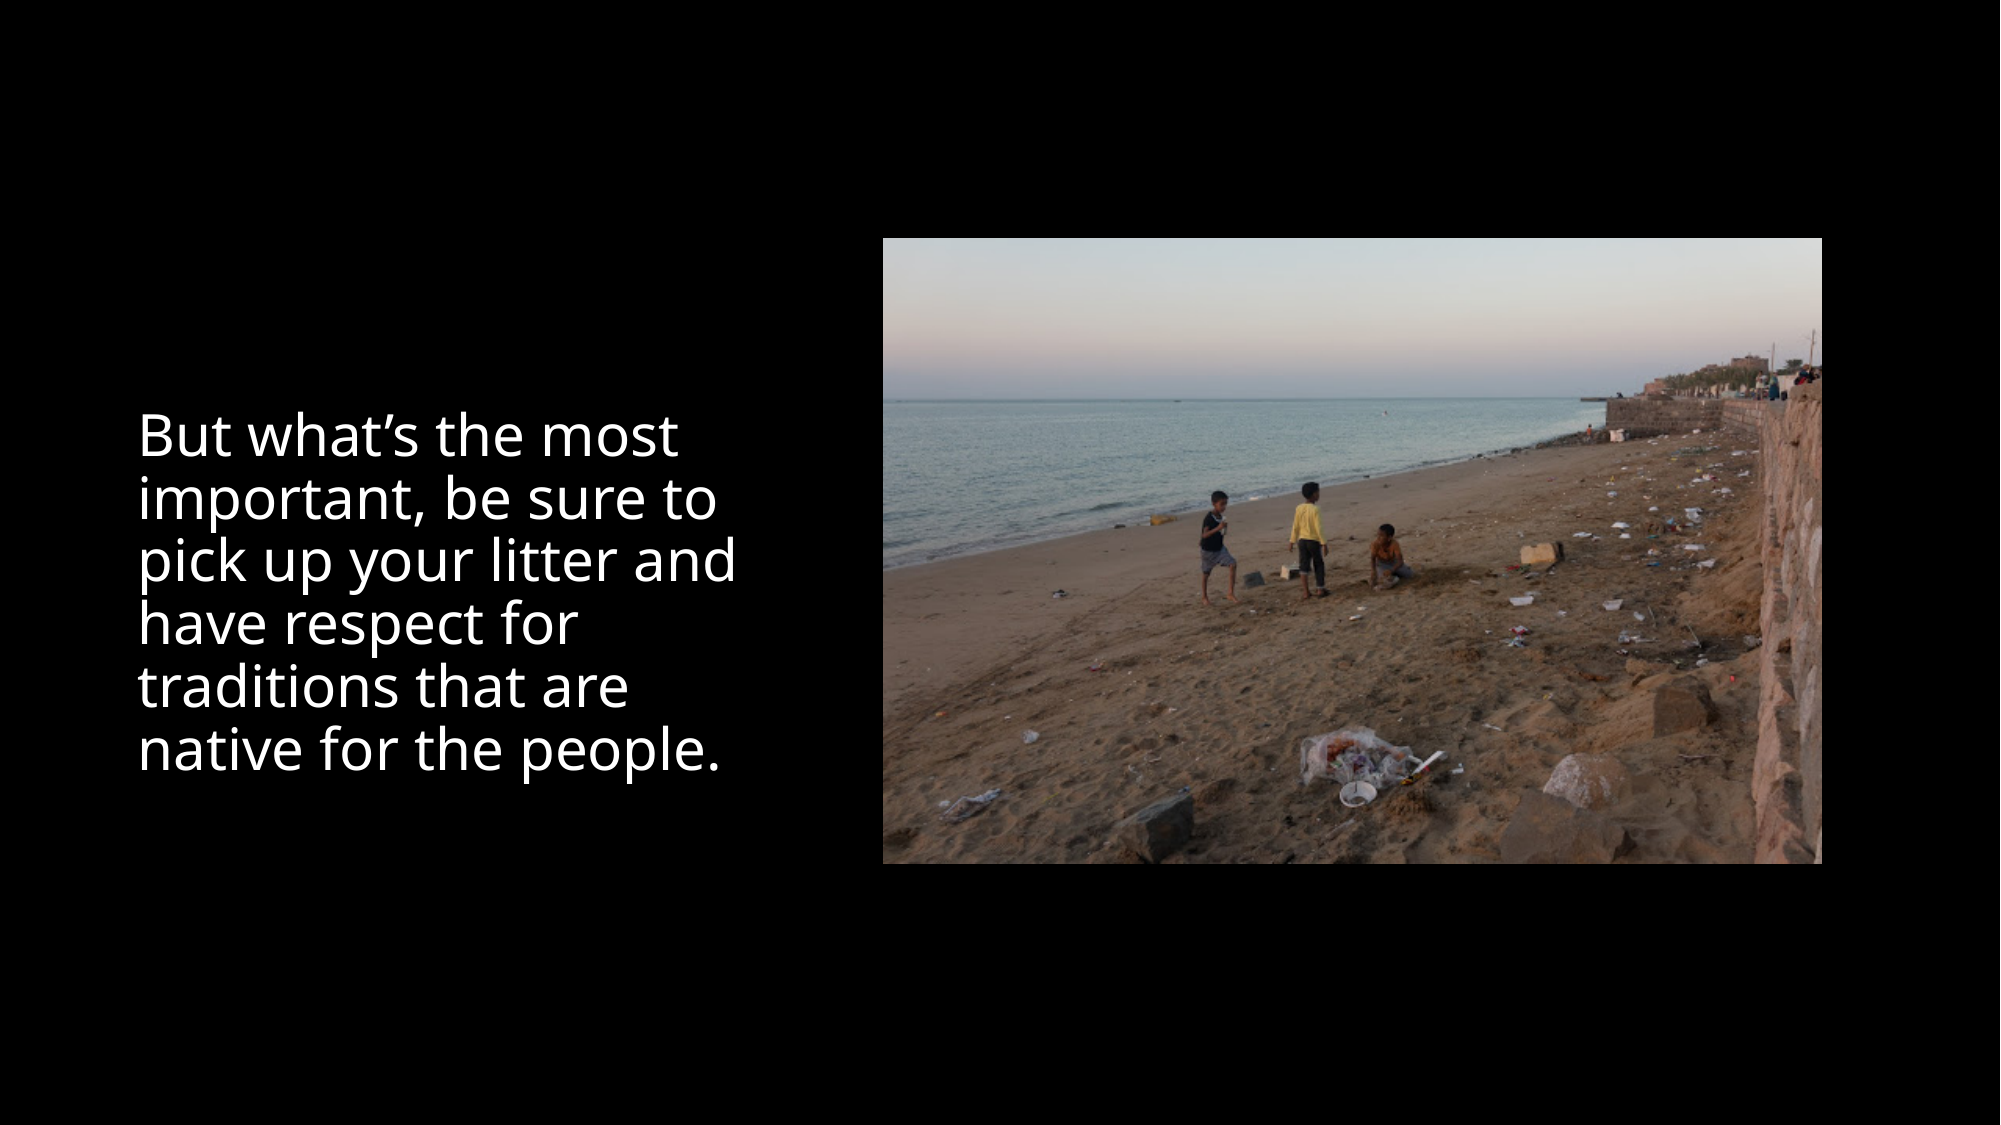

# But what’s the most important, be sure to pick up your litter and have respect for traditions that are native for the people.